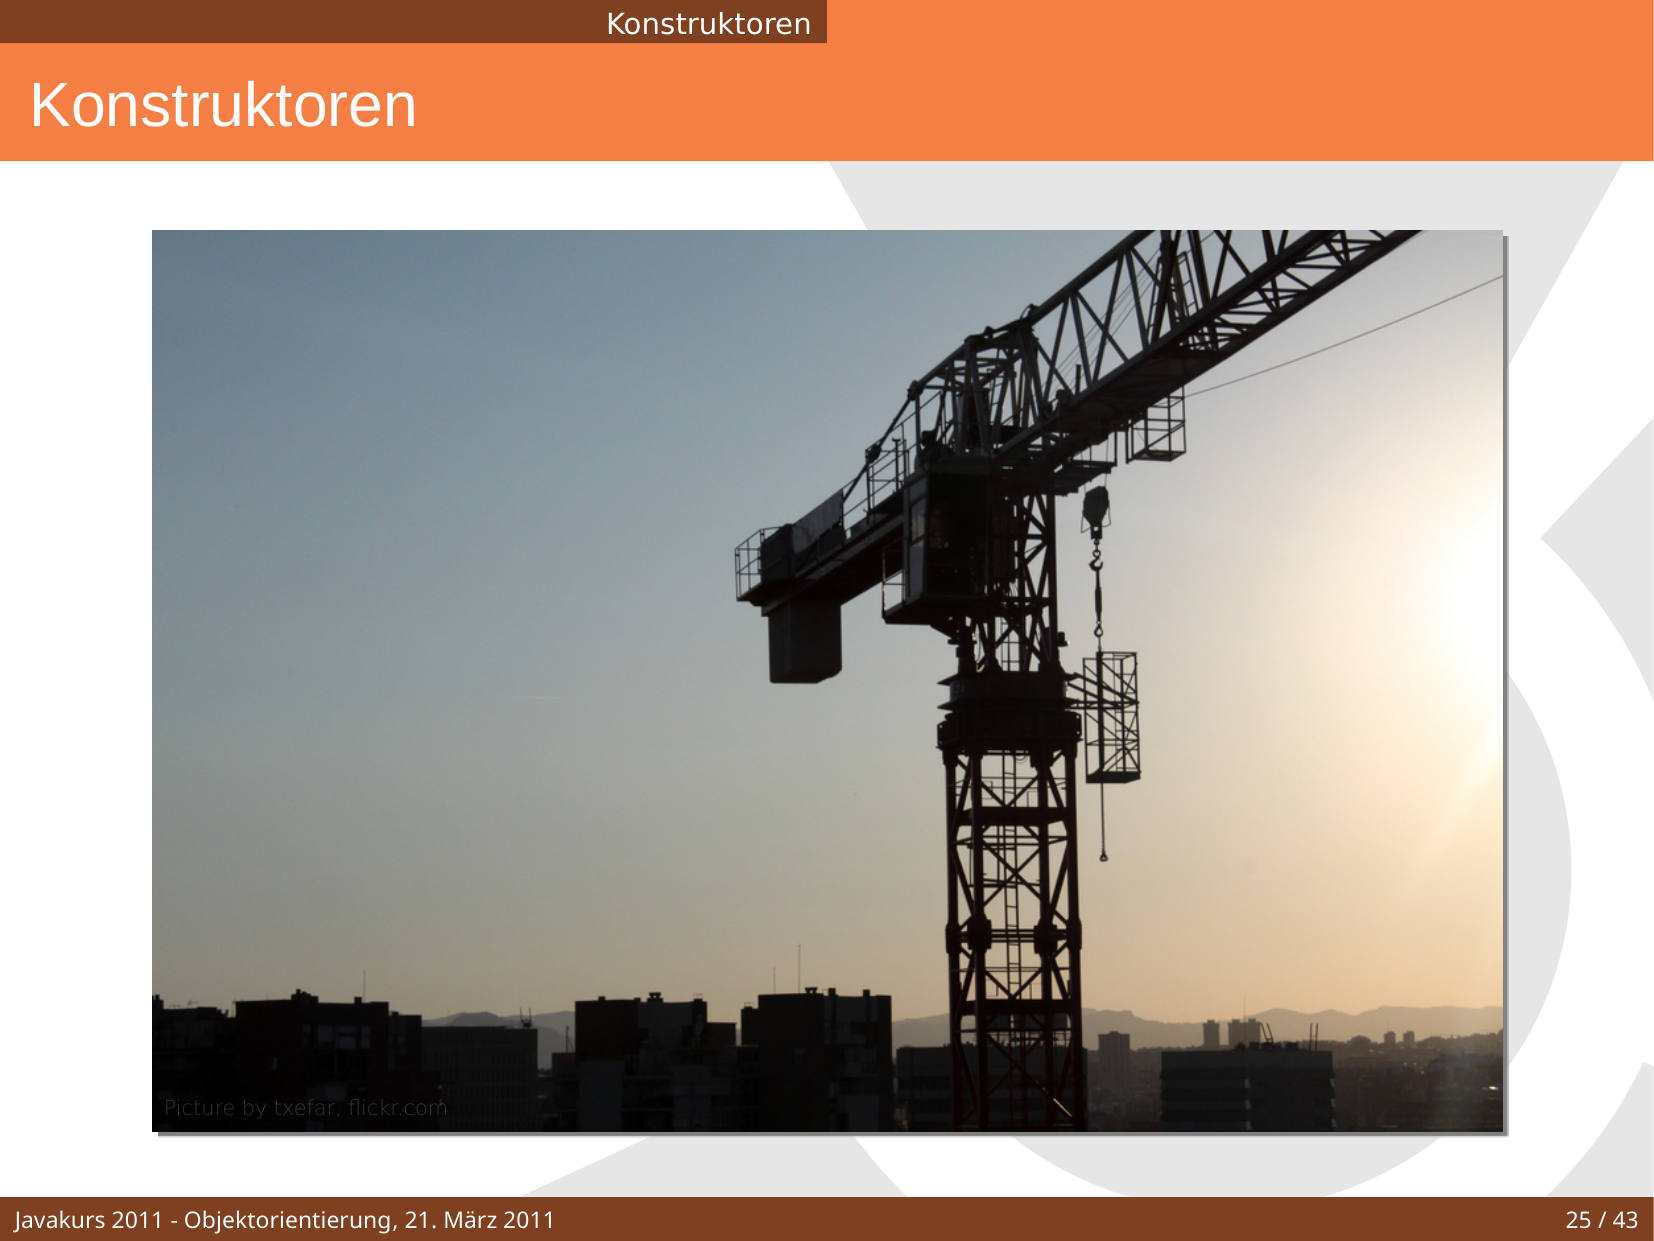

Konstruktoren
# Konstruktoren
Picture by txefar, flickr.com